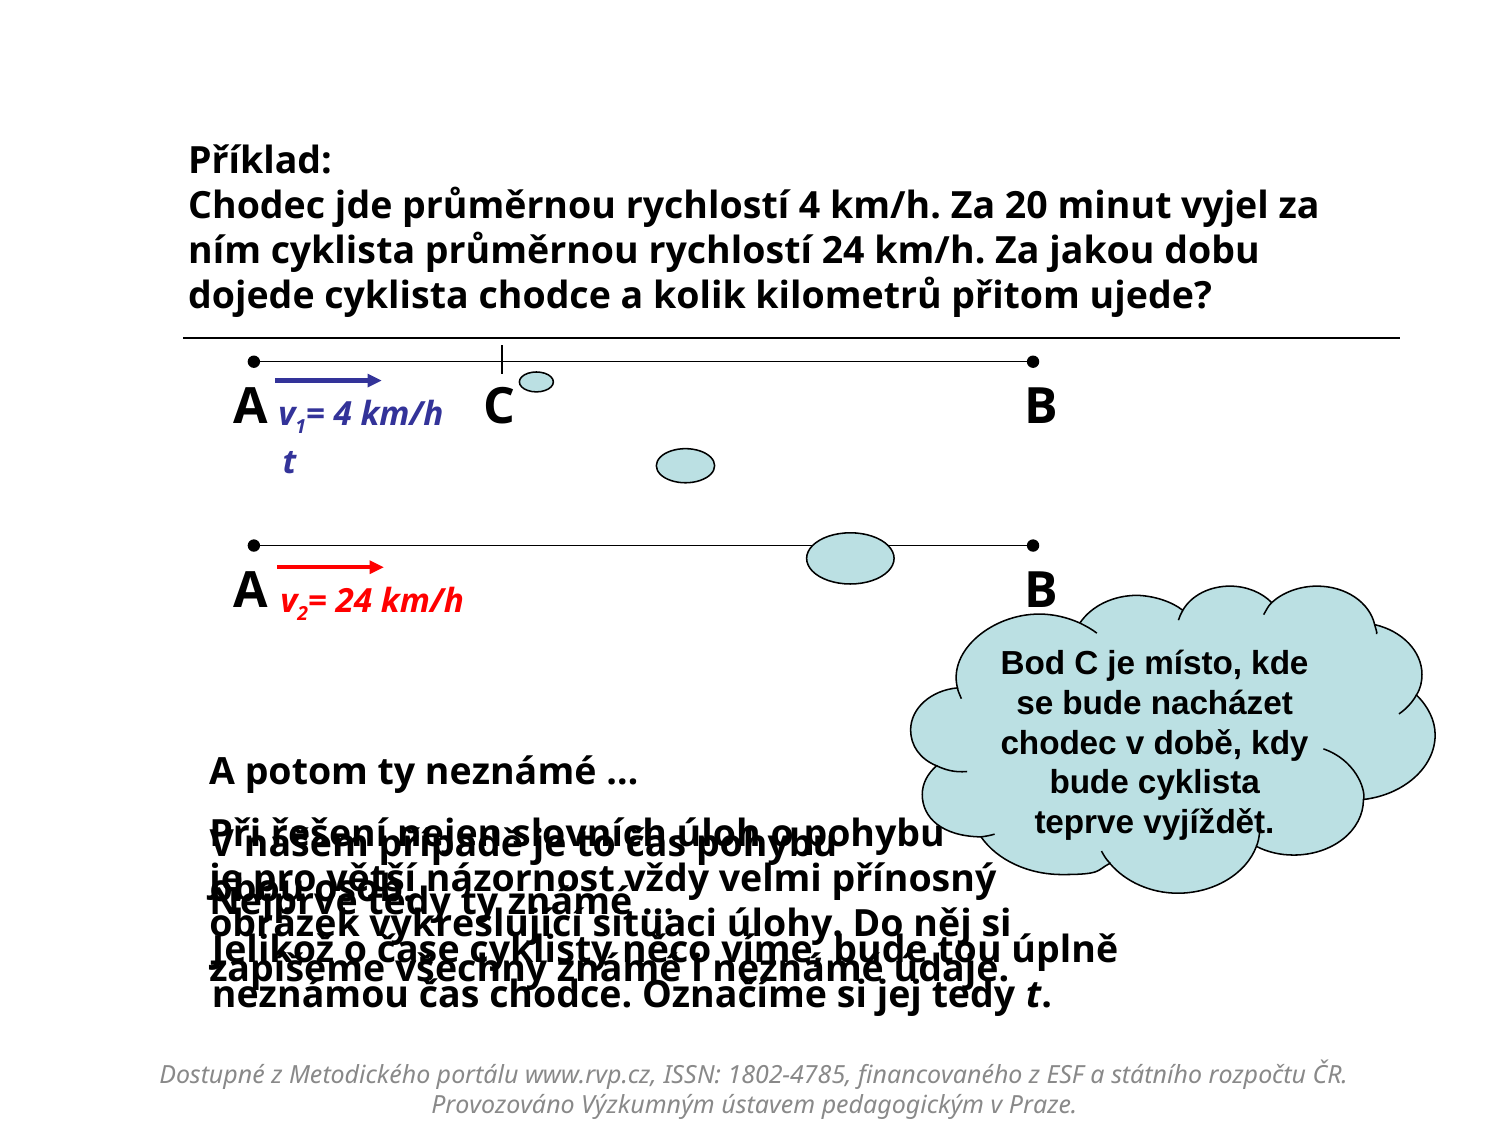

Příklad:
Chodec jde průměrnou rychlostí 4 km/h. Za 20 minut vyjel za ním cyklista průměrnou rychlostí 24 km/h. Za jakou dobu dojede cyklista chodce a kolik kilometrů přitom ujede?
A
B
C
v1= 4 km/h
t
A
B
v2= 24 km/h
Bod C je místo, kde se bude nacházet chodec v době, kdy bude cyklista teprve vyjíždět.
A potom ty neznámé …
V našem případě je to čas pohybu obou osob.
Při řešení nejen slovních úloh o pohybu
je pro větší názornost vždy velmi přínosný obrázek vykreslující situaci úlohy. Do něj si zapíšeme všechny známé i neznámé údaje.
Nejprve tedy ty známé …
Jelikož o čase cyklisty něco víme, bude tou úplně neznámou čas chodce. Označíme si jej tedy t.